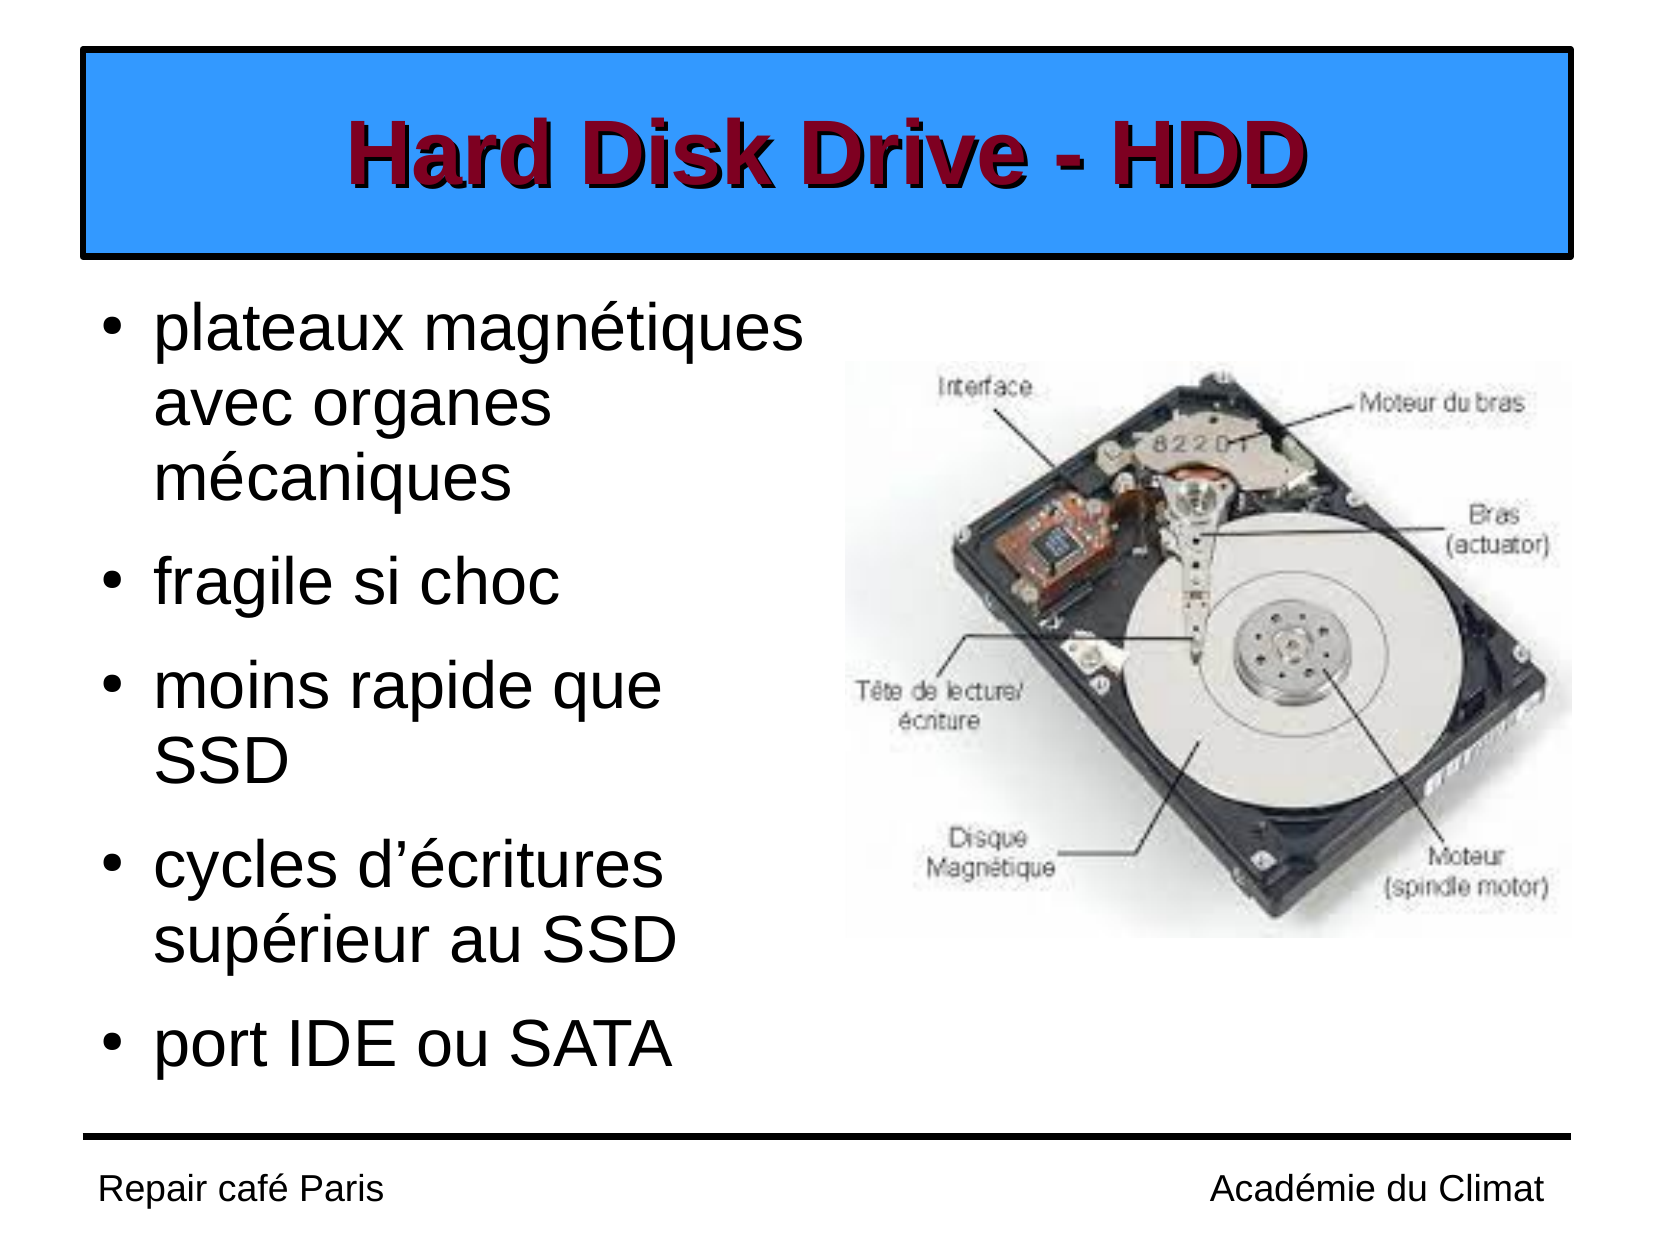

# Hard Disk Drive - HDD
plateaux magnétiques avec organes mécaniques
fragile si choc
moins rapide que SSD
cycles d’écritures supérieur au SSD
port IDE ou SATA
Repair café Paris	Académie du Climat